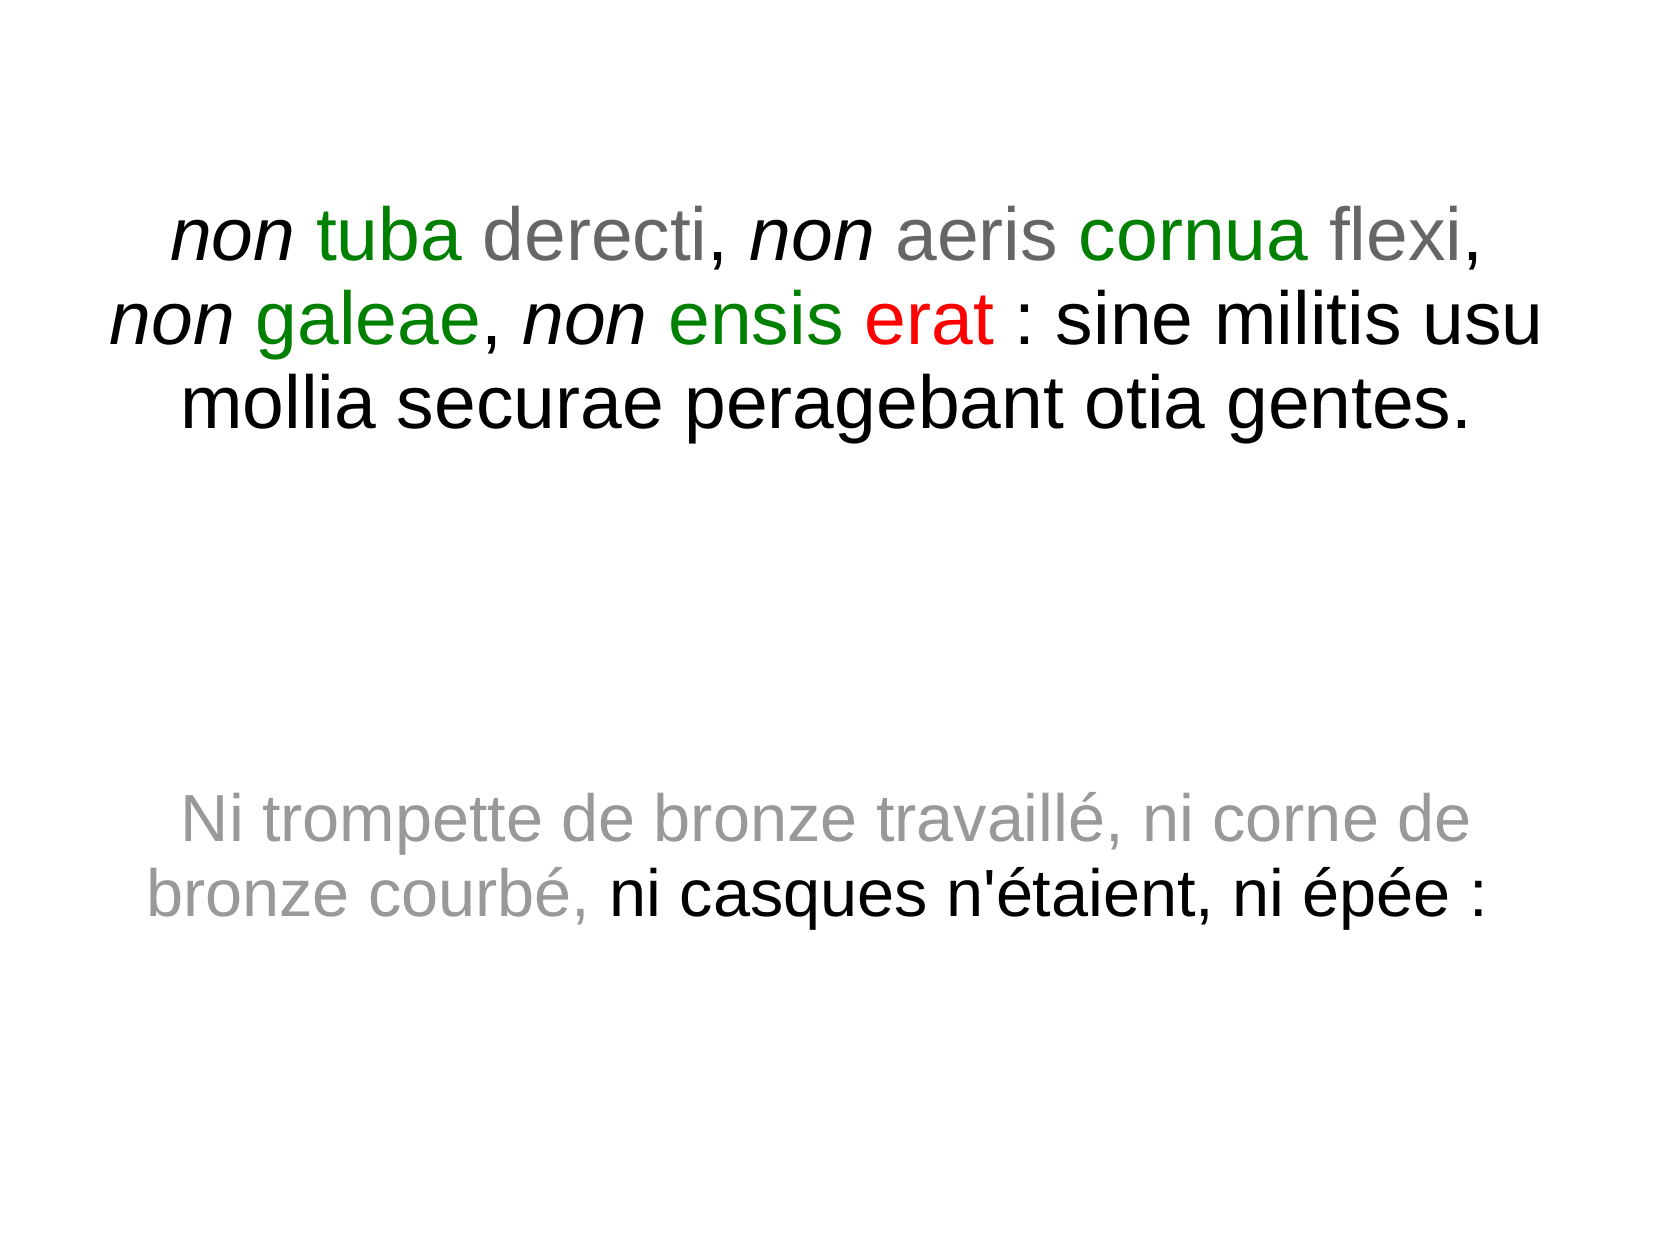

# non tuba derecti, non aeris cornua flexi, non galeae, non ensis erat : sine militis usu mollia securae peragebant otia gentes.
Ni trompette de bronze travaillé, ni corne de bronze courbé, ni casques n'étaient, ni épée :